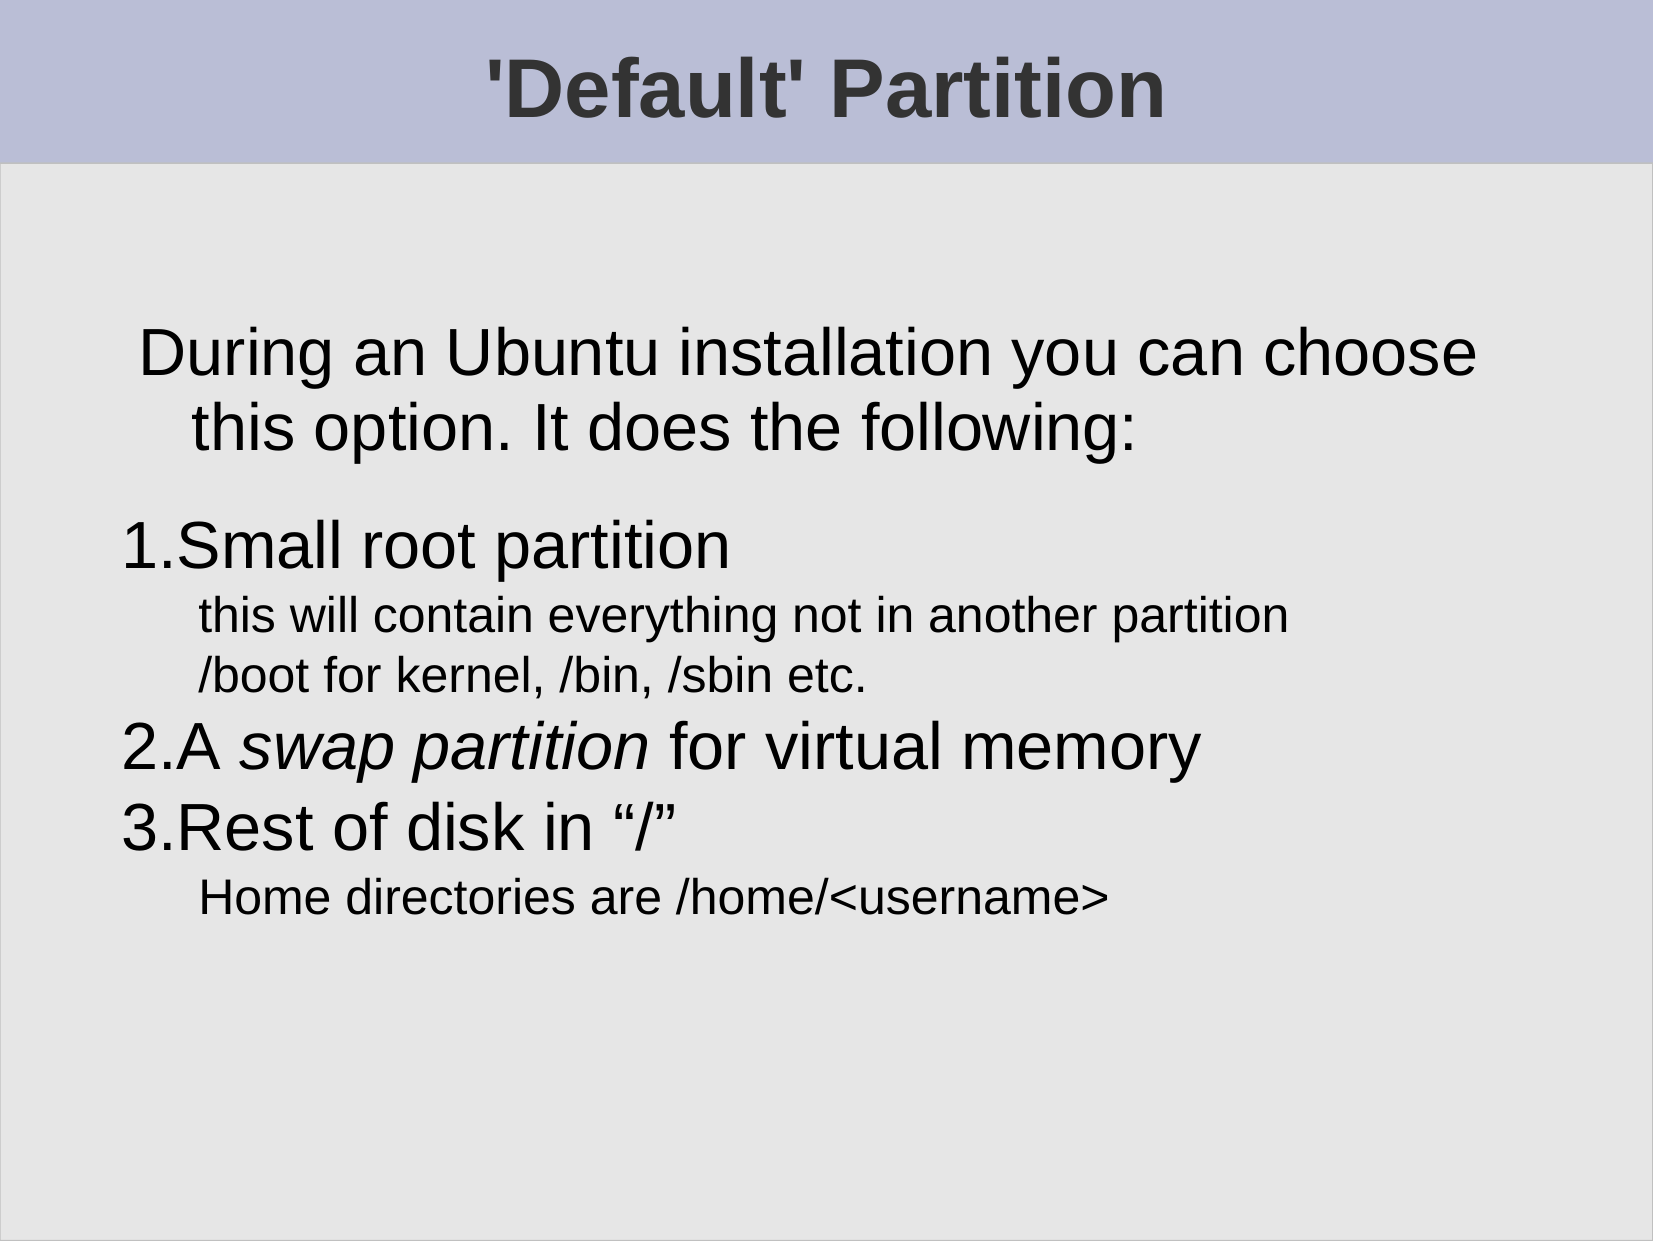

# 'Default' Partition
During an Ubuntu installation you can choose this option. It does the following:
Small root partition
this will contain everything not in another partition
/boot for kernel, /bin, /sbin etc.
A swap partition for virtual memory
Rest of disk in “/”
Home directories are /home/<username>